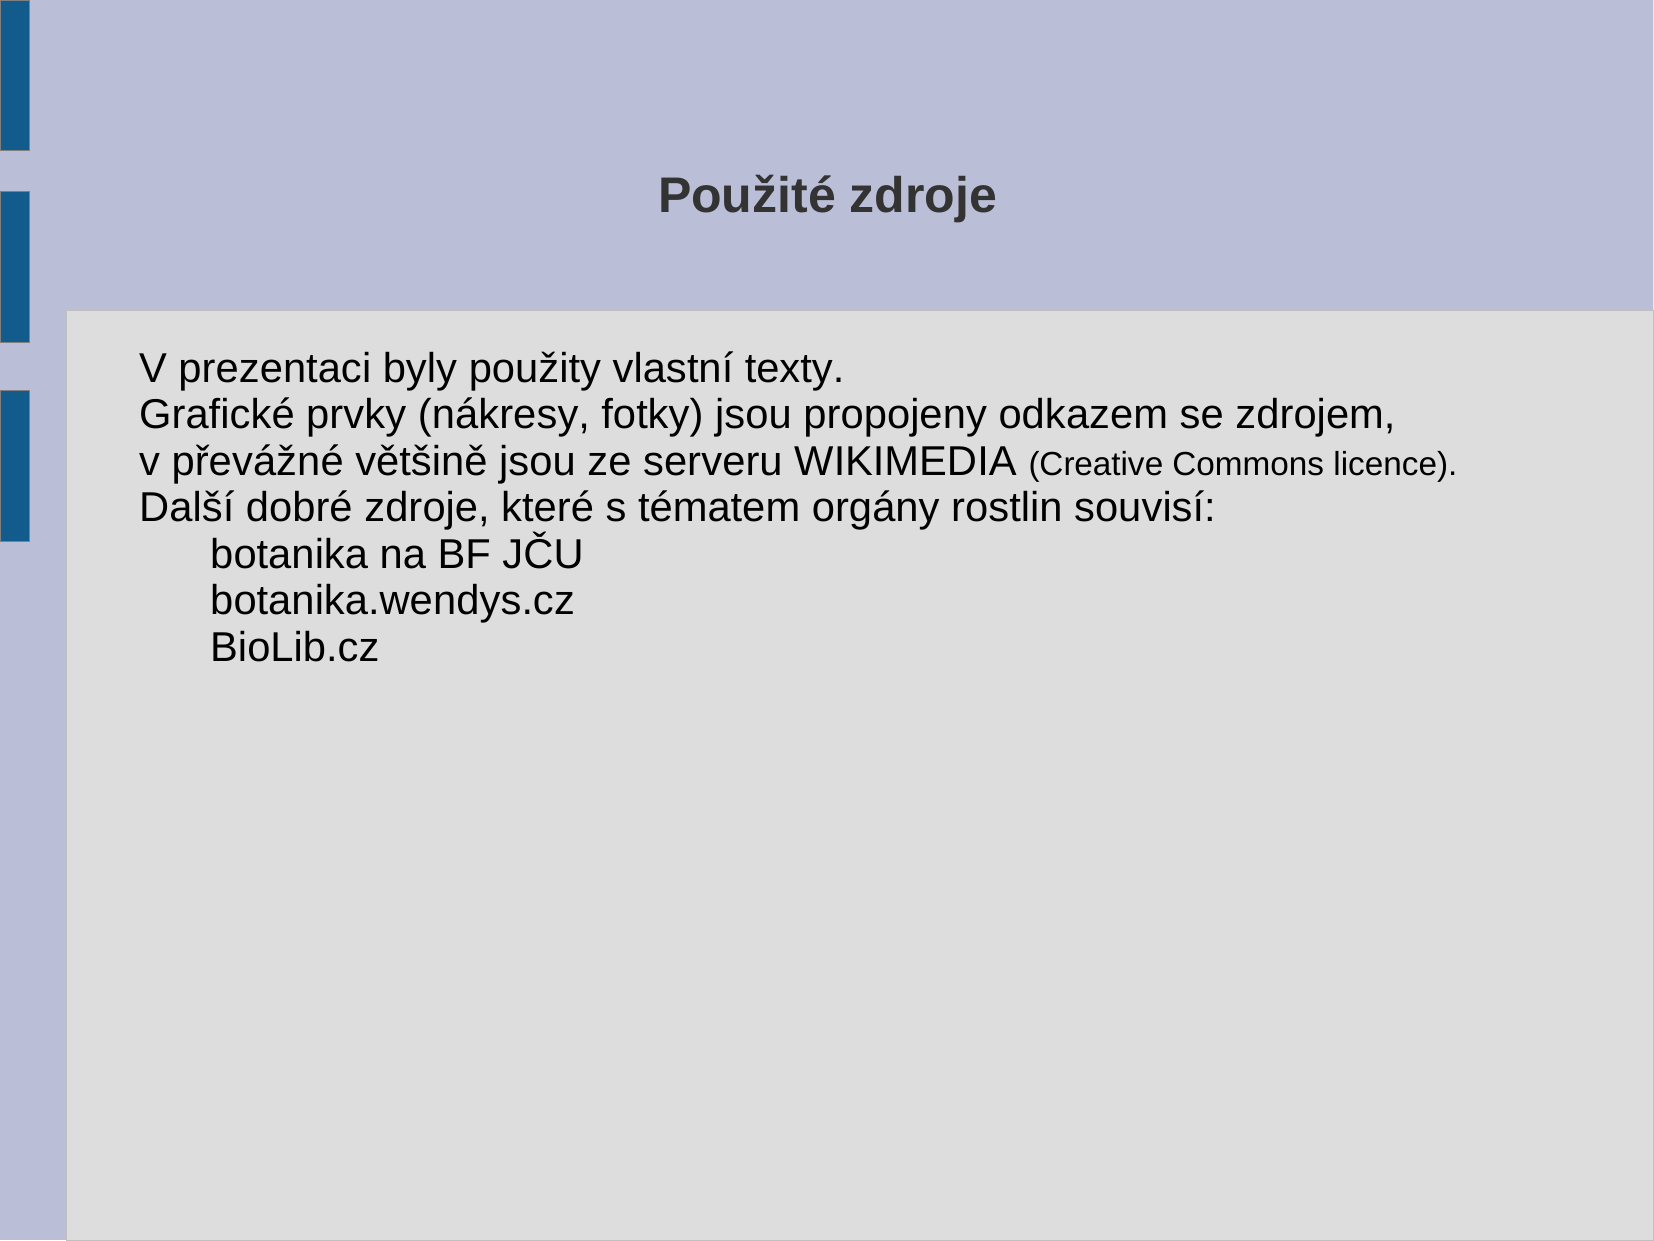

# Použité zdroje
V prezentaci byly použity vlastní texty.
Grafické prvky (nákresy, fotky) jsou propojeny odkazem se zdrojem,
v převážné většině jsou ze serveru WIKIMEDIA (Creative Commons licence).
Další dobré zdroje, které s tématem orgány rostlin souvisí:
botanika na BF JČU
botanika.wendys.cz
BioLib.cz